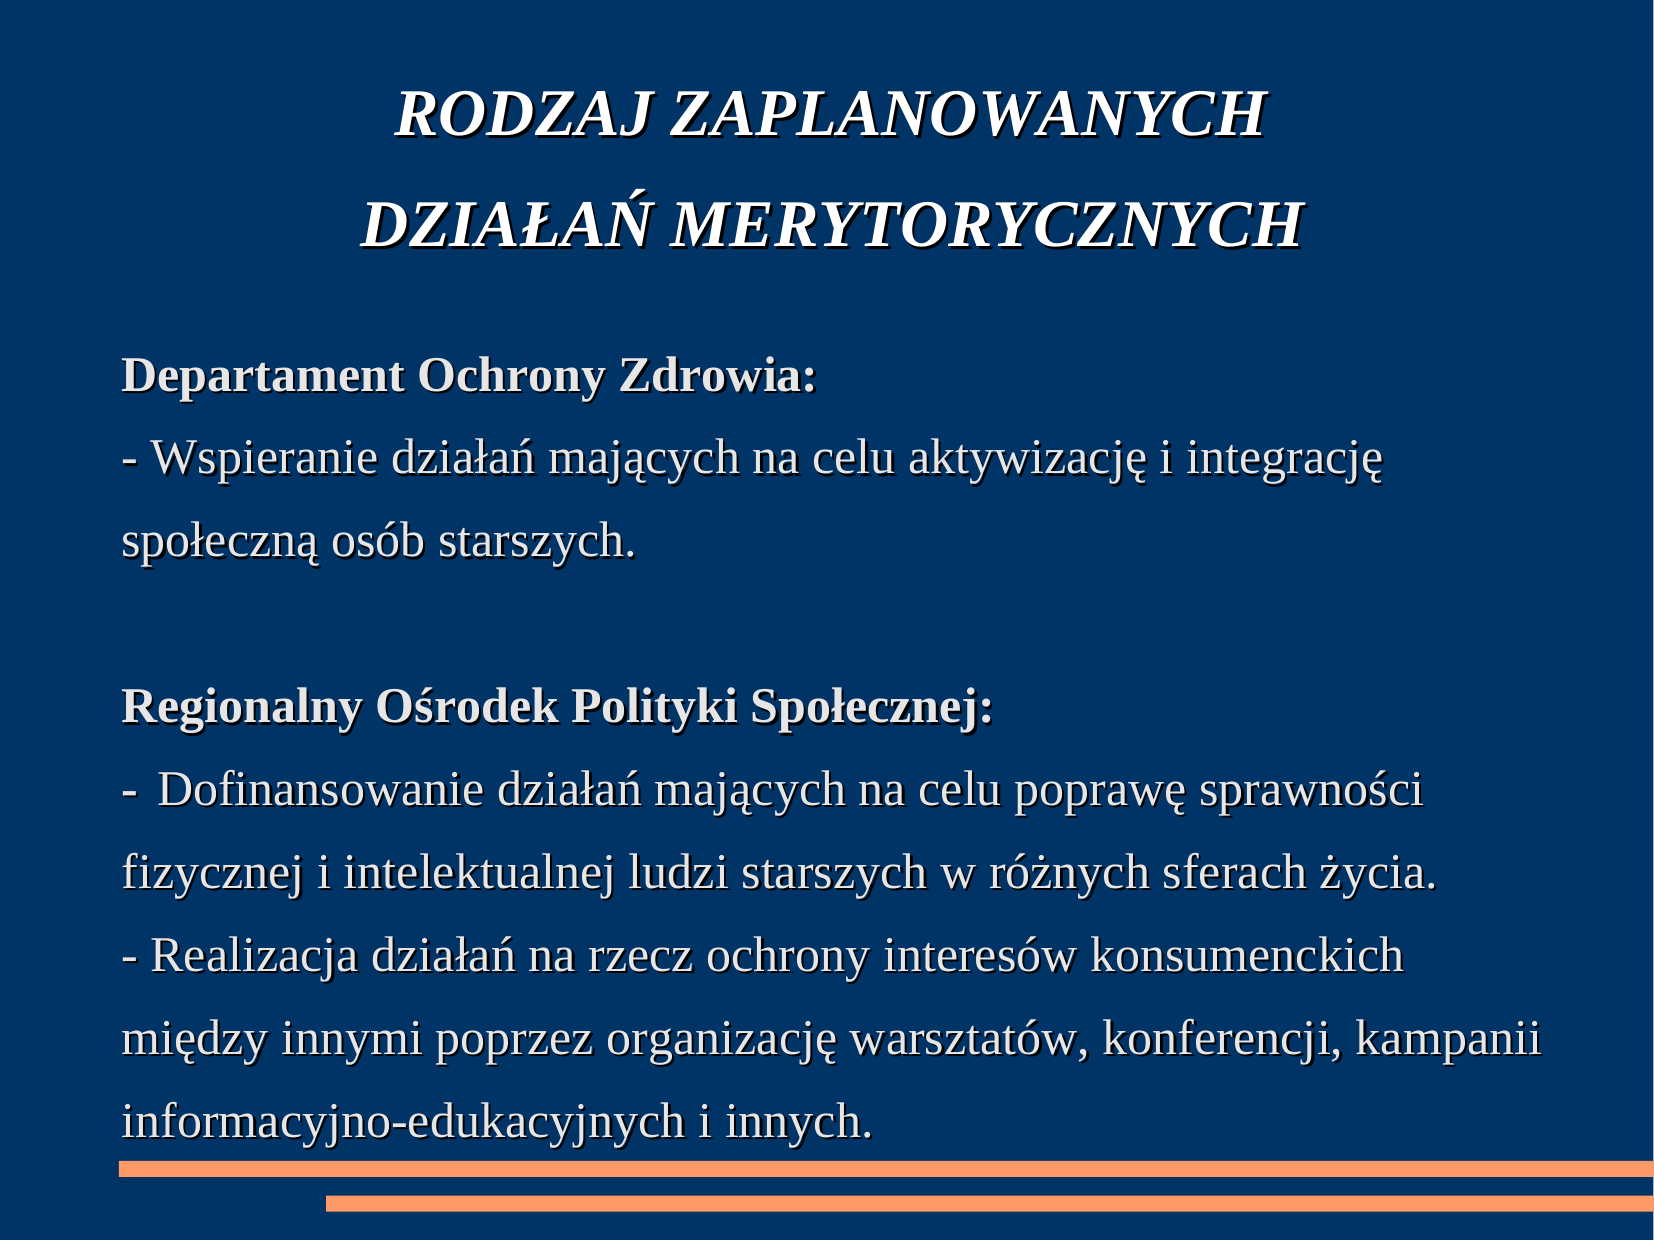

# RODZAJ ZAPLANOWANYCH DZIAŁAŃ MERYTORYCZNYCH
Departament Ochrony Zdrowia:
- Wspieranie działań mających na celu aktywizację i integrację społeczną osób starszych.
Regionalny Ośrodek Polityki Społecznej:
- Dofinansowanie działań mających na celu poprawę sprawności fizycznej i intelektualnej ludzi starszych w różnych sferach życia.
- Realizacja działań na rzecz ochrony interesów konsumenckich między innymi poprzez organizację warsztatów, konferencji, kampanii informacyjno-edukacyjnych i innych.